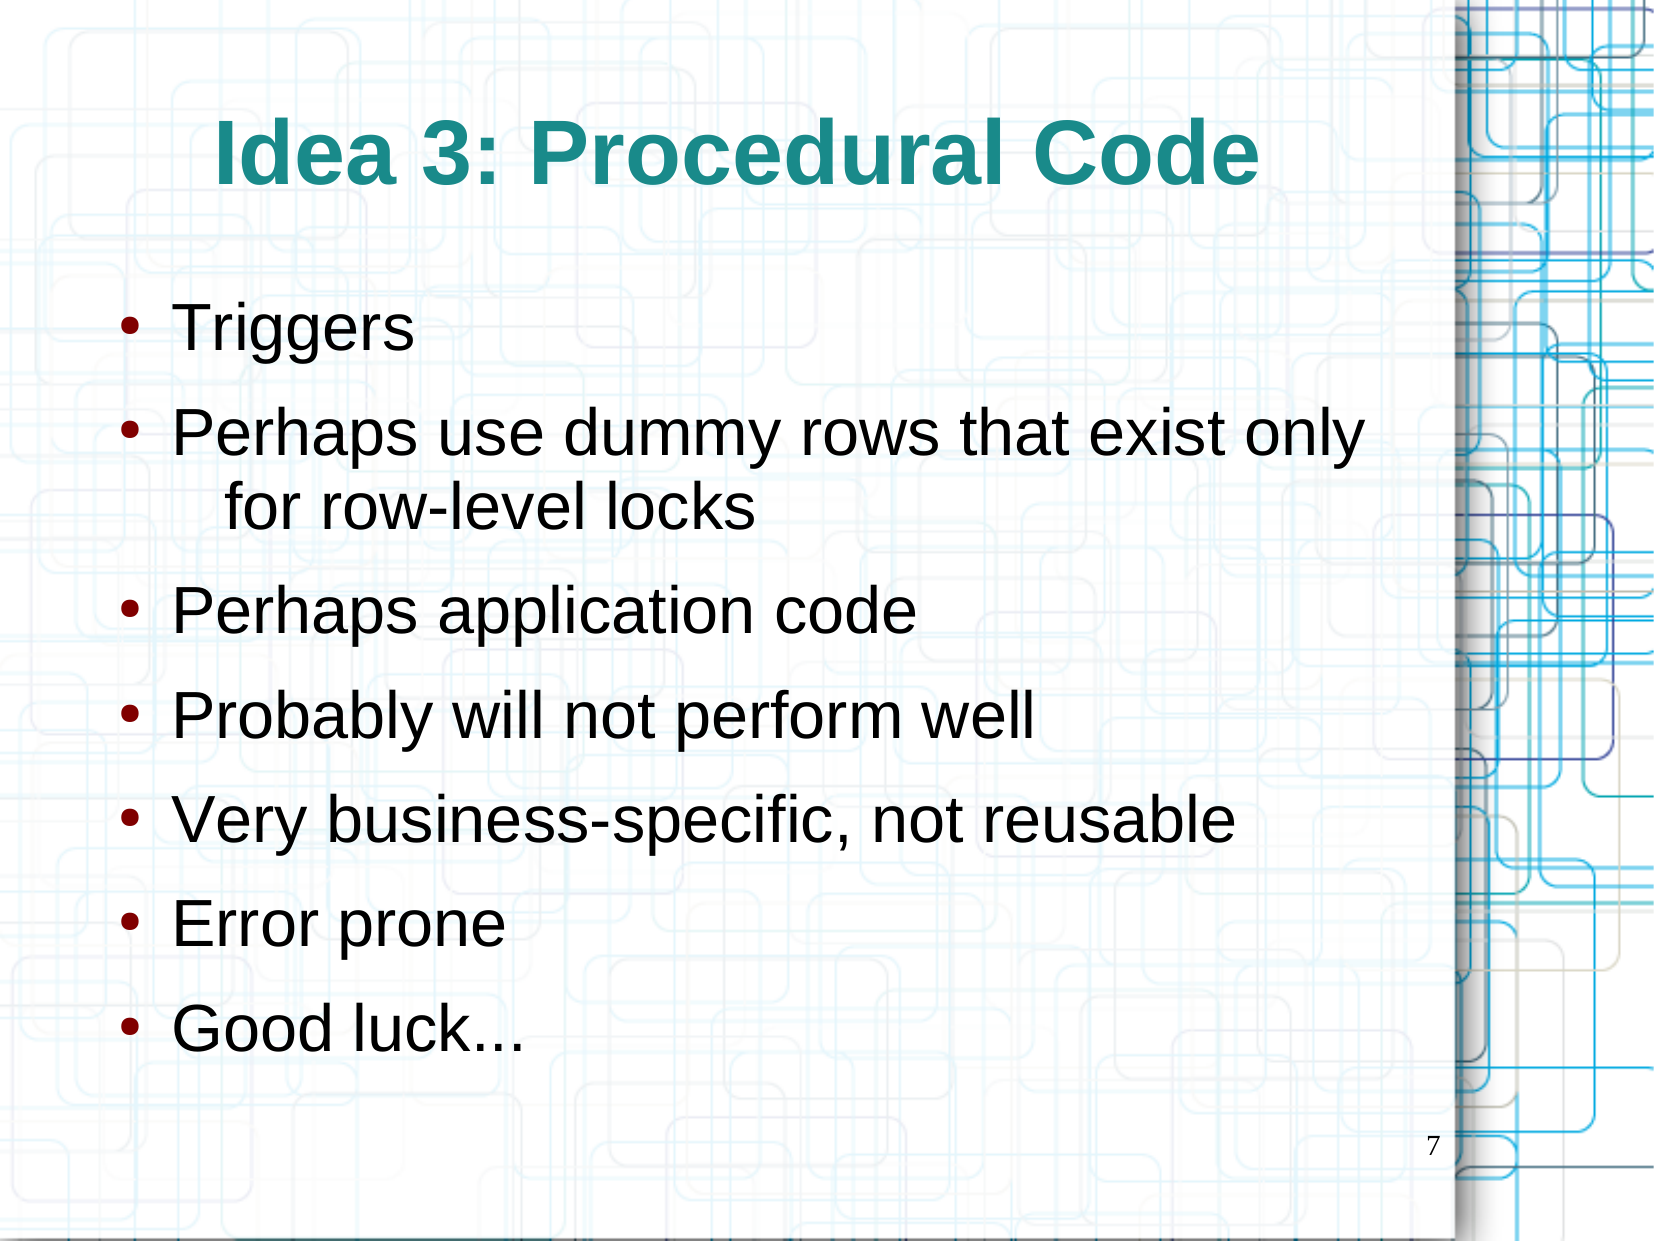

# Idea 3: Procedural Code
Triggers
Perhaps use dummy rows that exist only for row-level locks
Perhaps application code
Probably will not perform well
Very business-specific, not reusable
Error prone
Good luck...
7